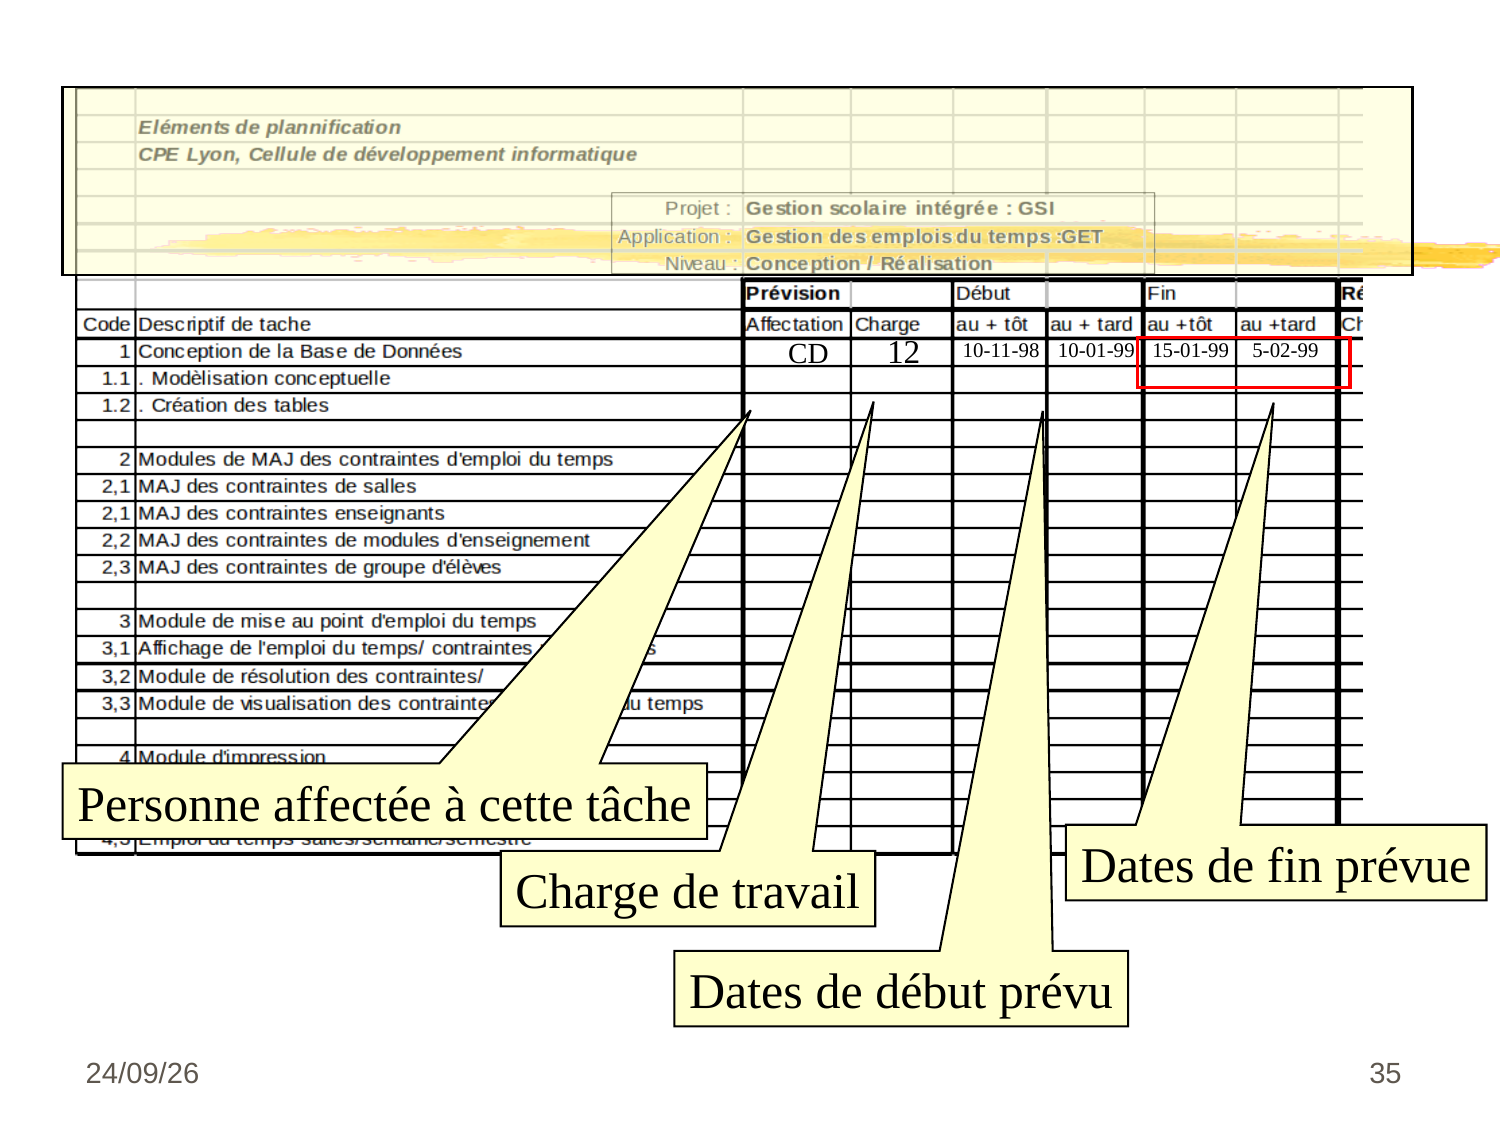

12
CD
10-11-98
10-01-99
15-01-99
5-02-99
Personne affectée à cette tâche
Dates de fin prévue
Charge de travail
Dates de début prévu